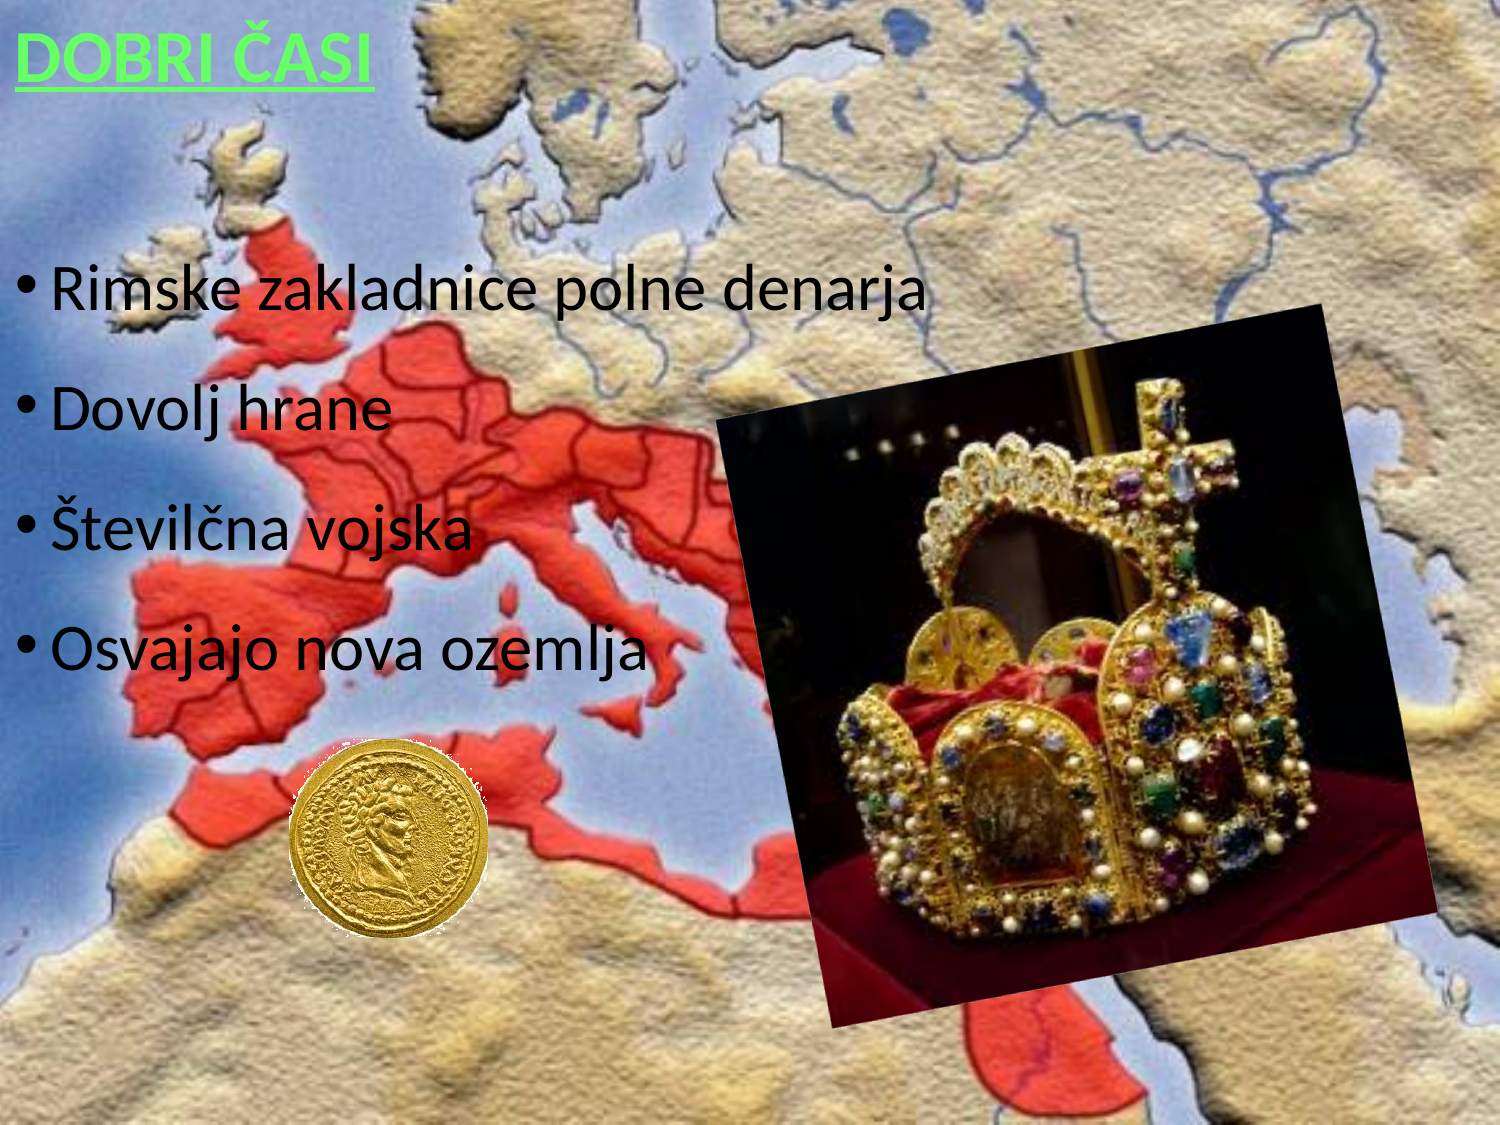

DOBRI ČASI
Rimske zakladnice polne denarja
Dovolj hrane
Številčna vojska
Osvajajo nova ozemlja